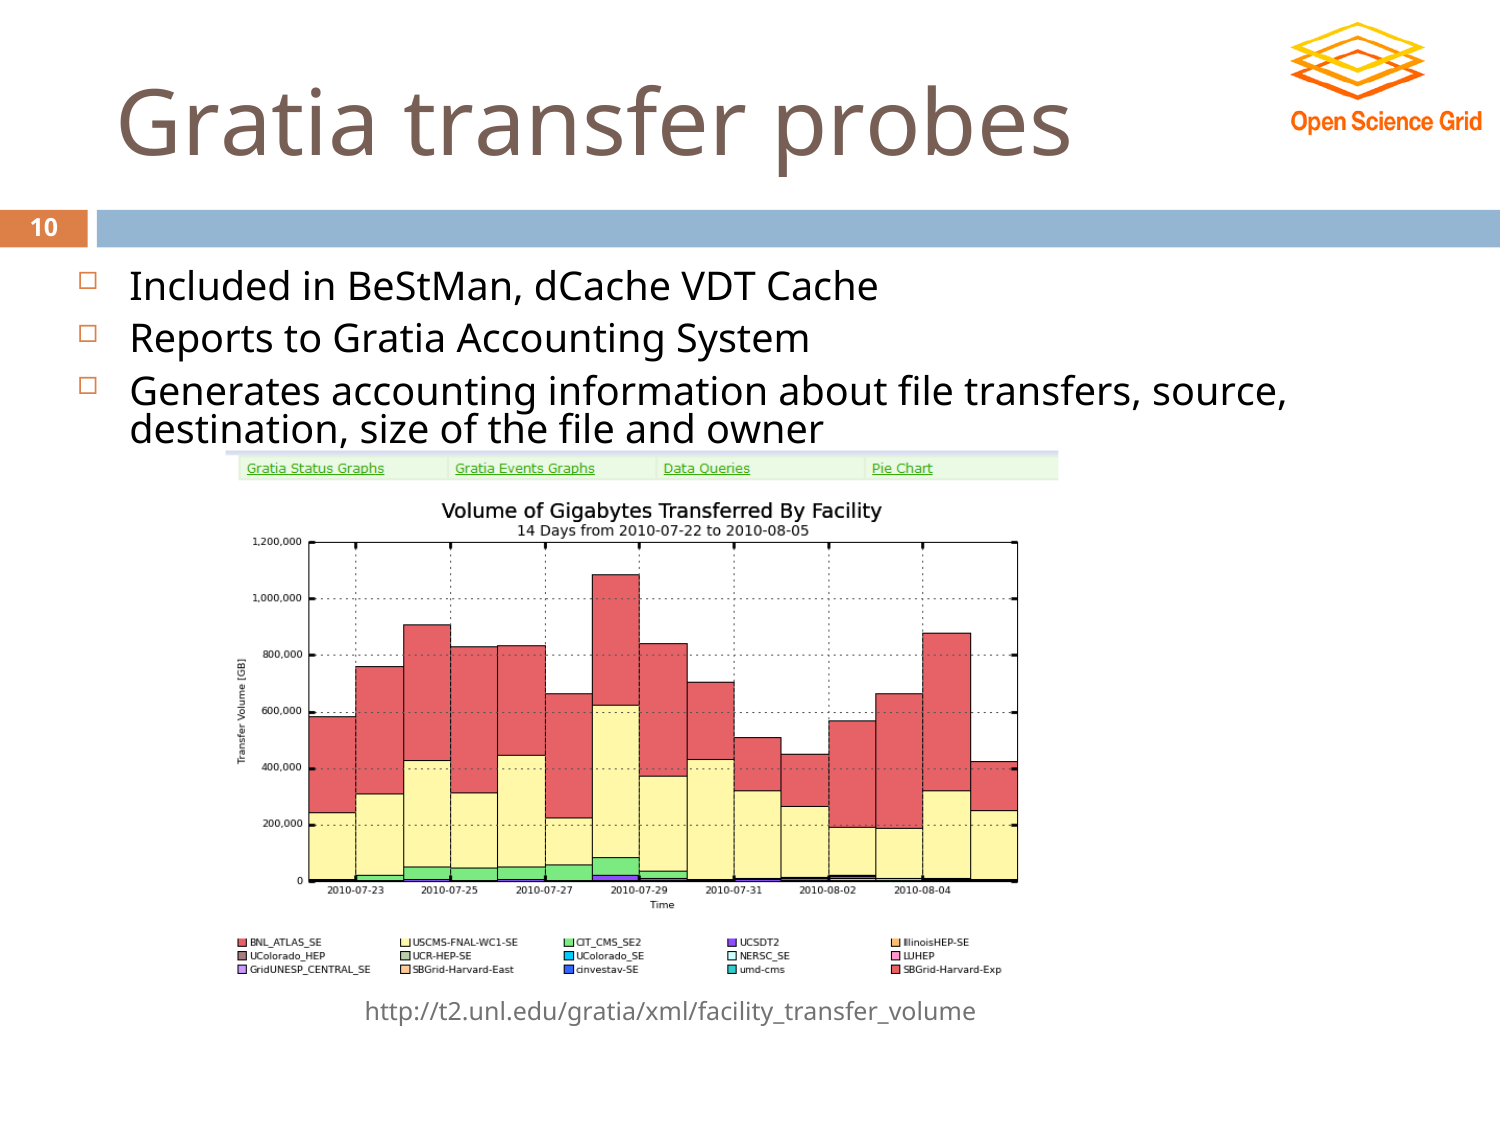

Gratia transfer probes
Included in BeStMan, dCache VDT Cache
Reports to Gratia Accounting System
Generates accounting information about file transfers, source, destination, size of the file and owner
http://t2.unl.edu/gratia/xml/facility_transfer_volume